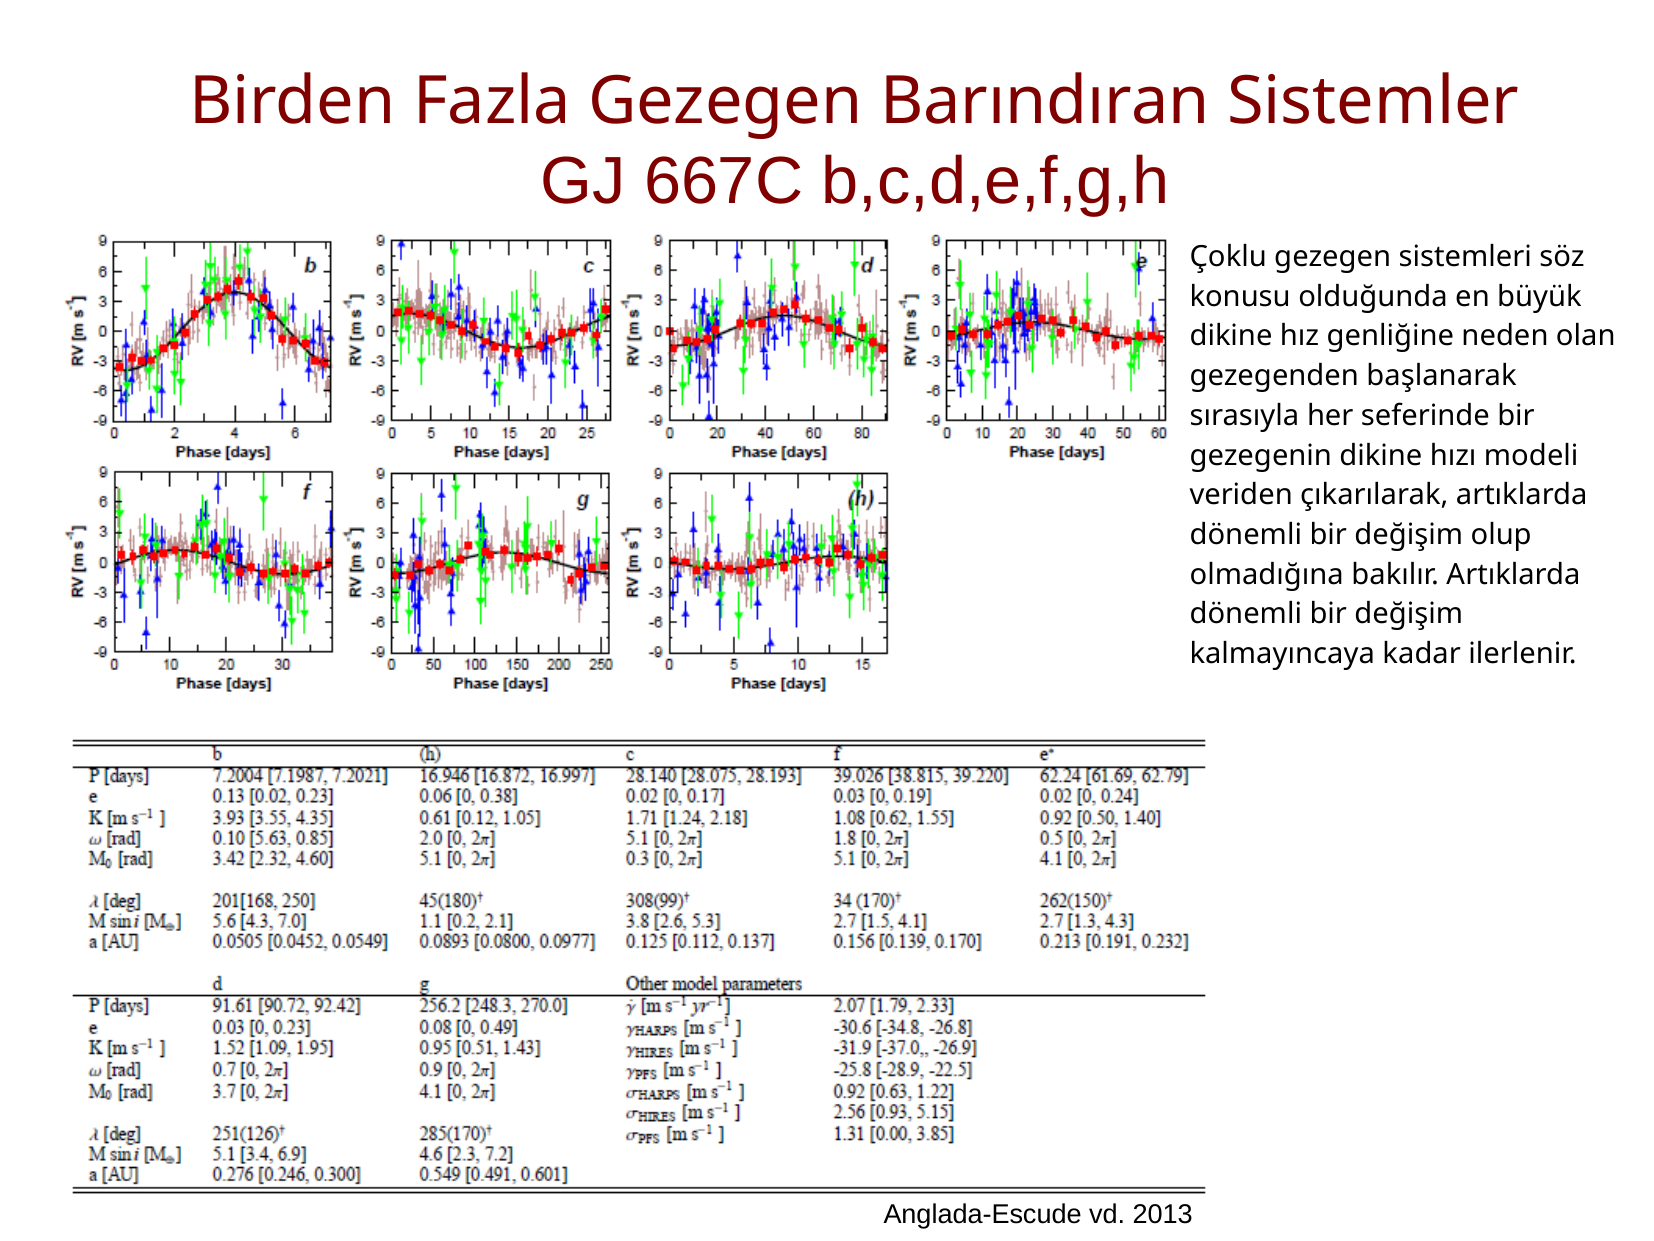

Birden Fazla Gezegen Barındıran Sistemler
GJ 667C b,c,d,e,f,g,h
Çoklu gezegen sistemleri söz konusu olduğunda en büyük dikine hız genliğine neden olan gezegenden başlanarak sırasıyla her seferinde bir gezegenin dikine hızı modeli veriden çıkarılarak, artıklarda dönemli bir değişim olup olmadığına bakılır. Artıklarda dönemli bir değişim kalmayıncaya kadar ilerlenir.
Anglada-Escude vd. 2013